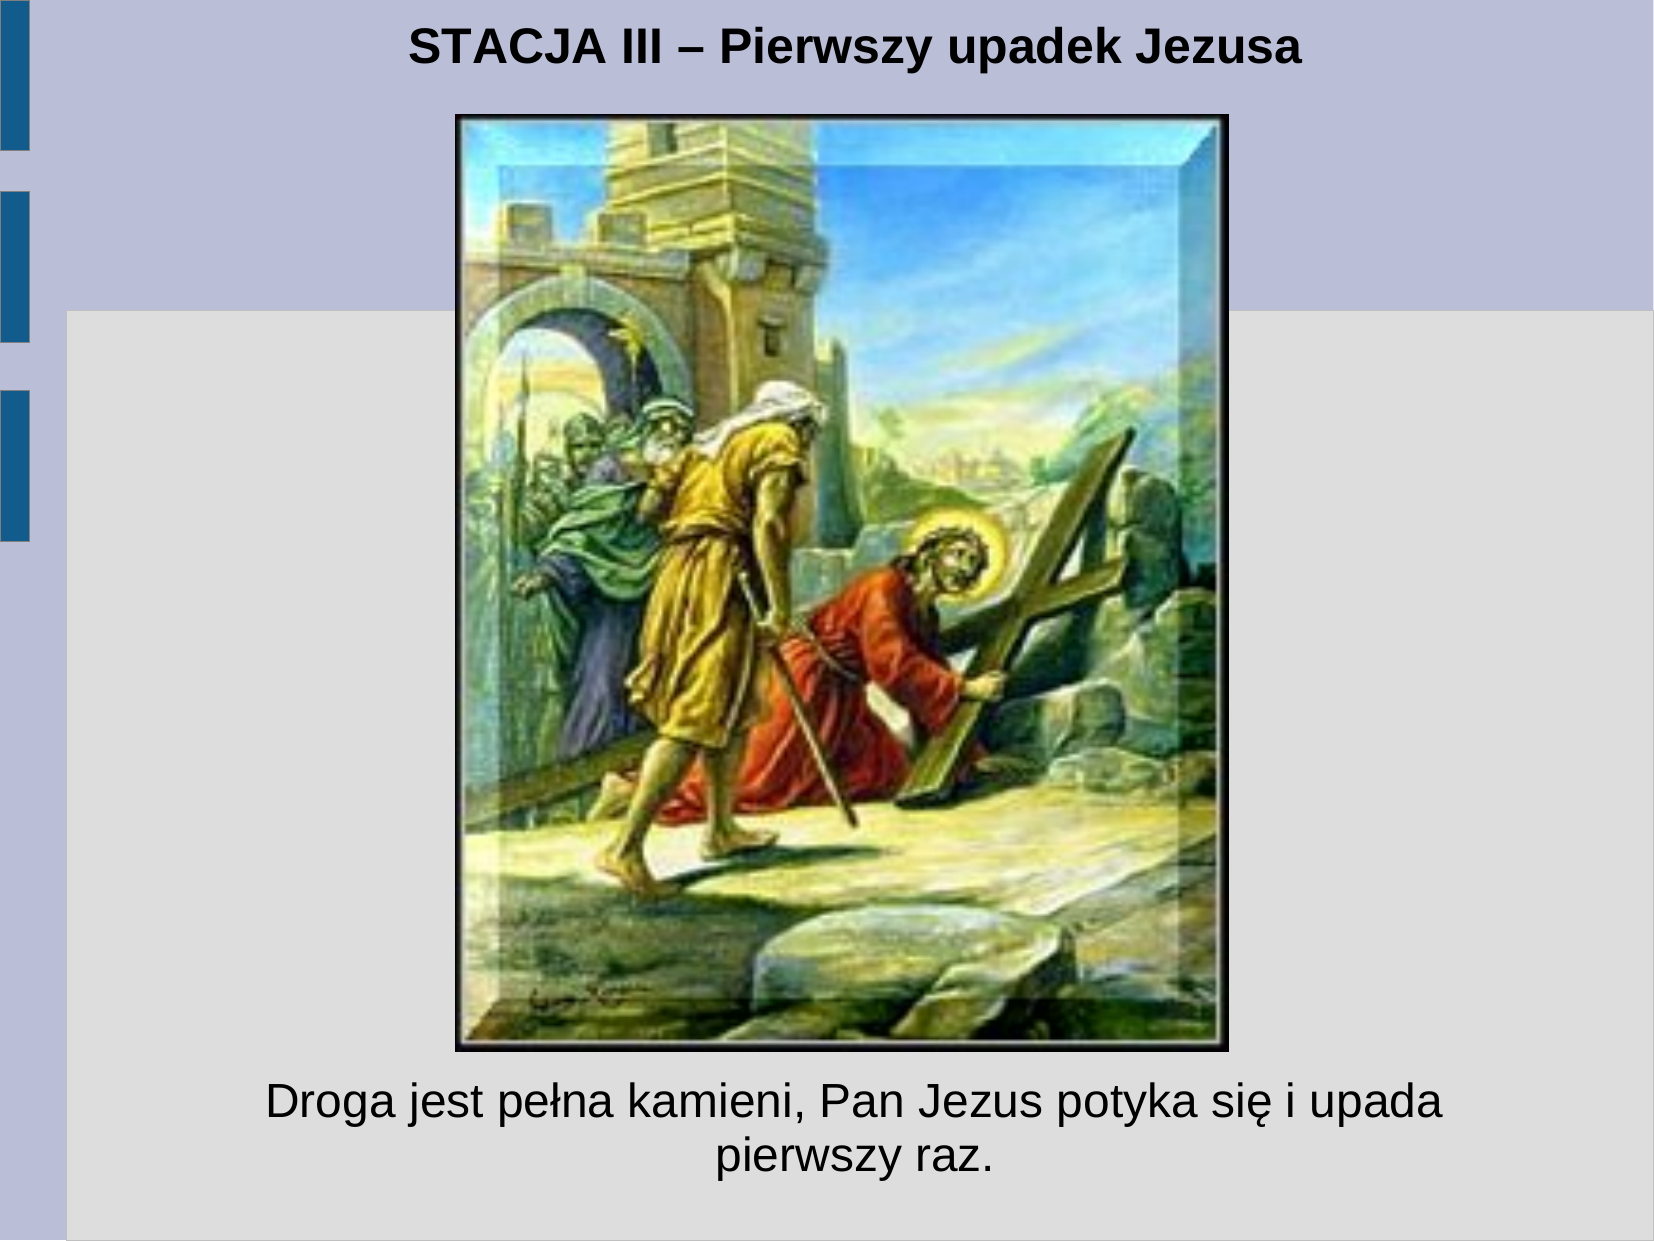

STACJA III – Pierwszy upadek Jezusa
Droga jest pełna kamieni, Pan Jezus potyka się i upada pierwszy raz.
#